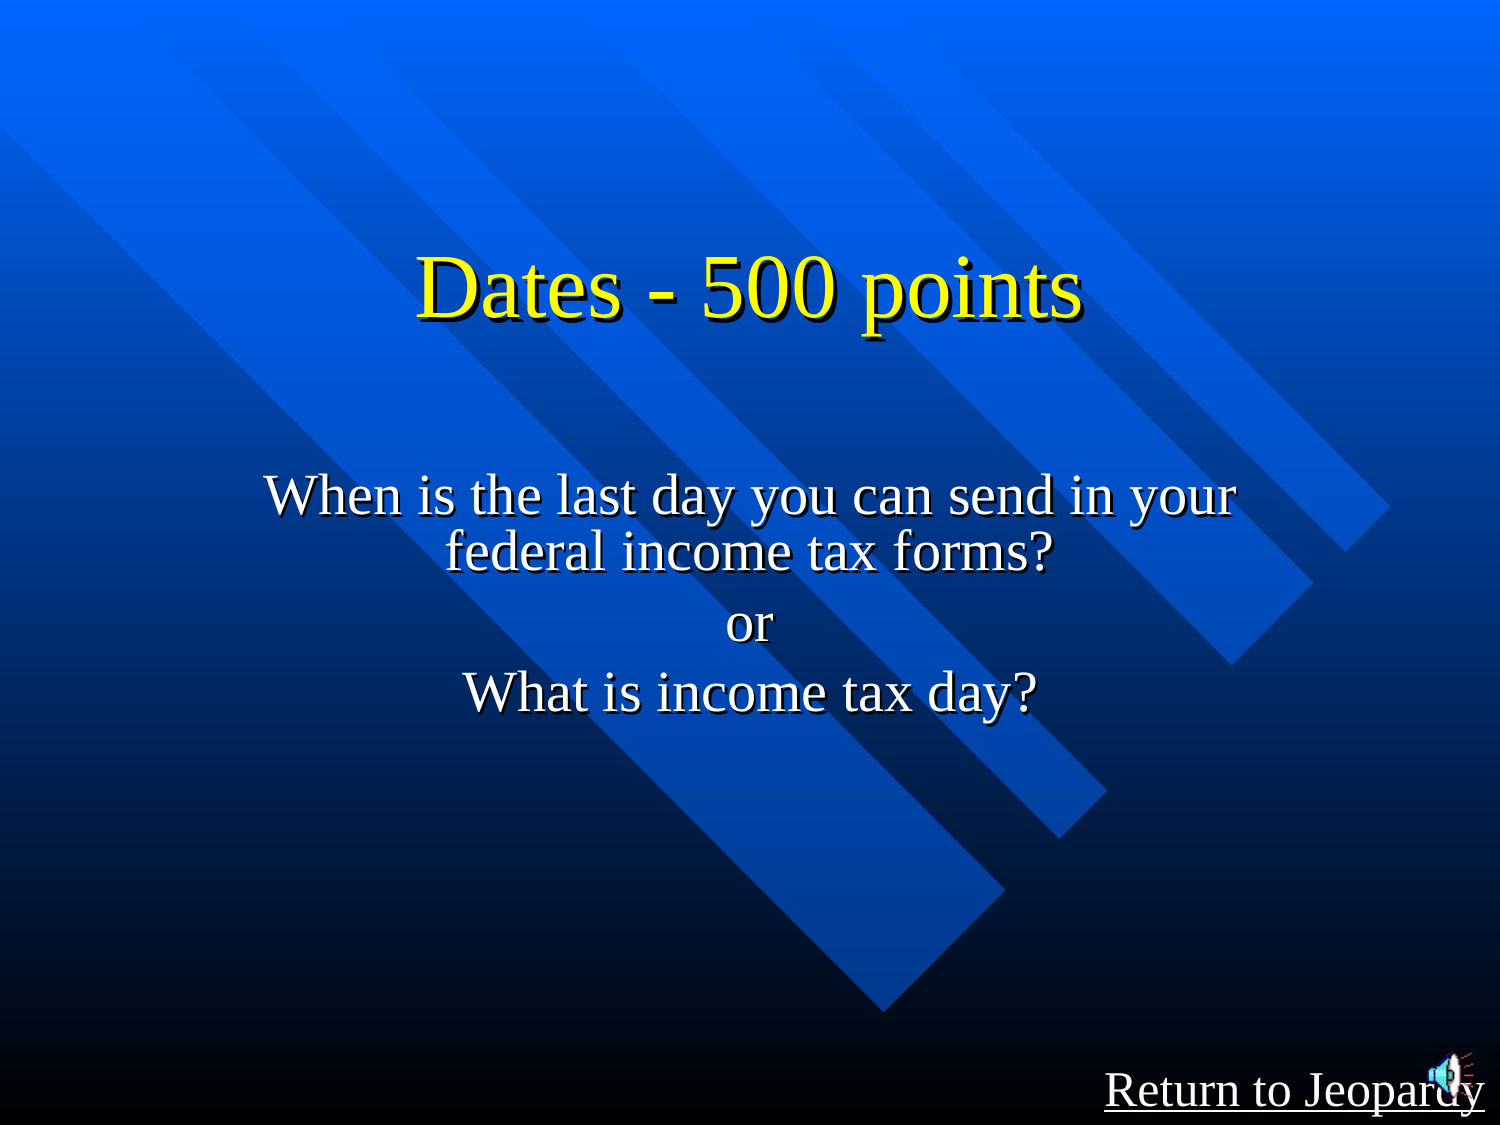

# Dates - 500 points
When is the last day you can send in your federal income tax forms?
or
What is income tax day?
Return to Jeopardy